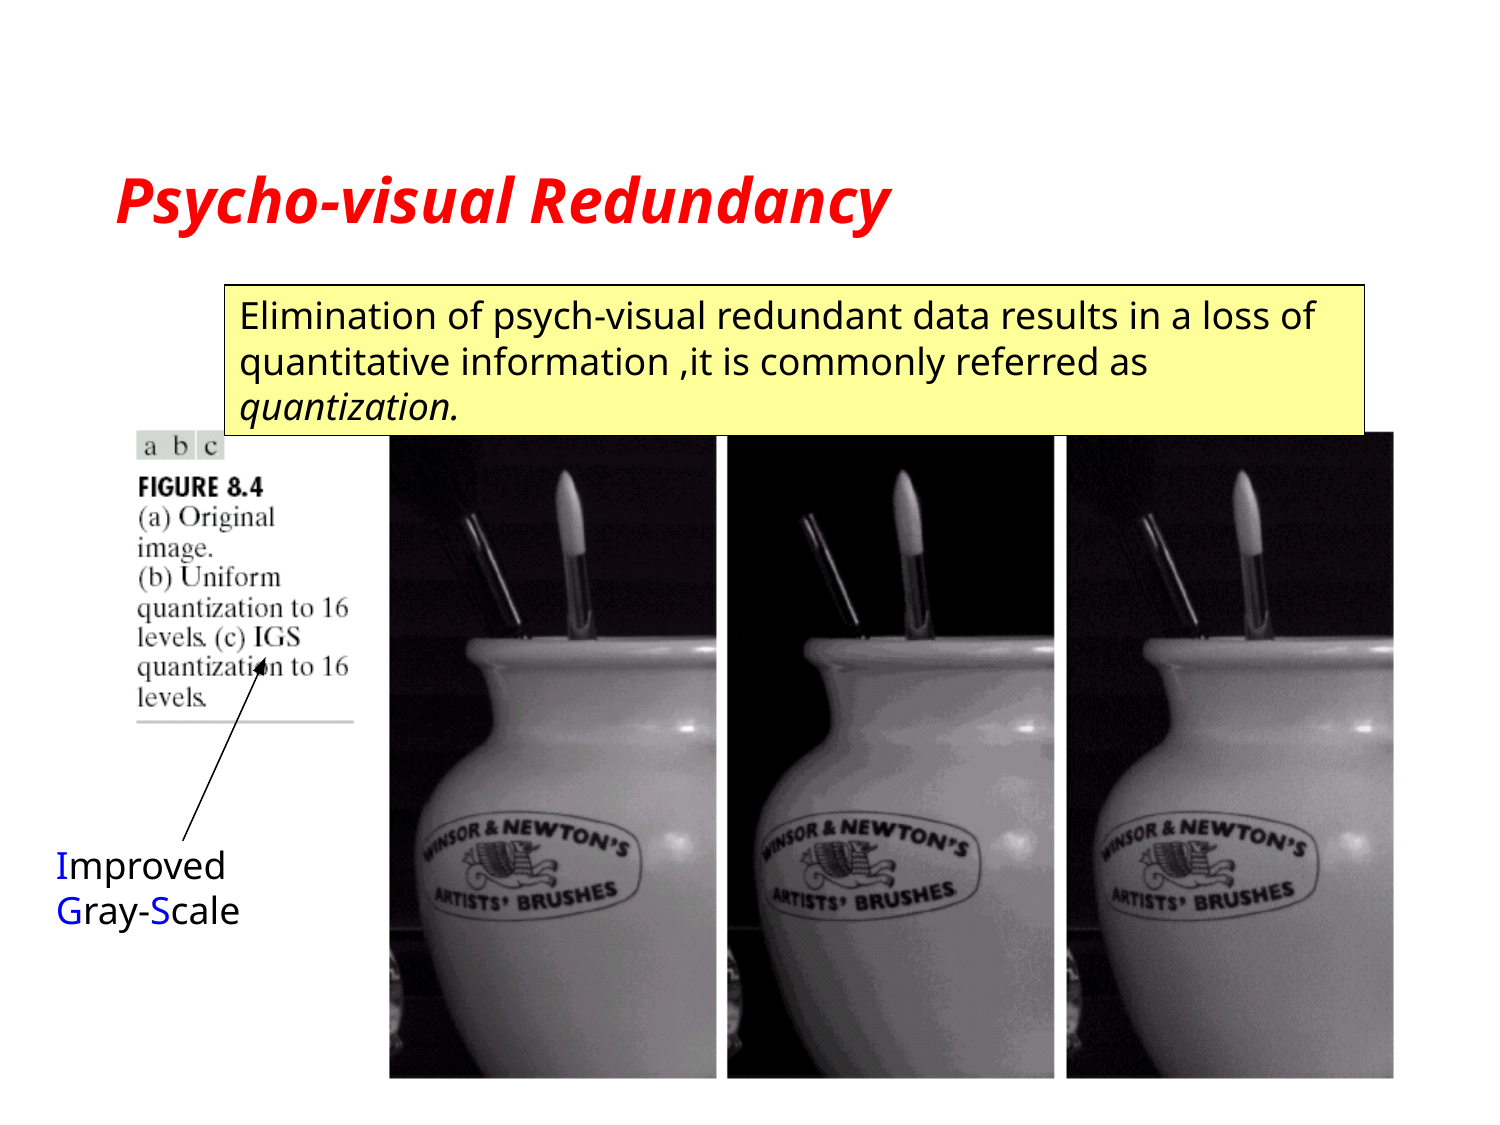

Psycho-visual Redundancy
Elimination of psych-visual redundant data results in a loss of quantitative information ,it is commonly referred as quantization.
Improved Gray-Scale